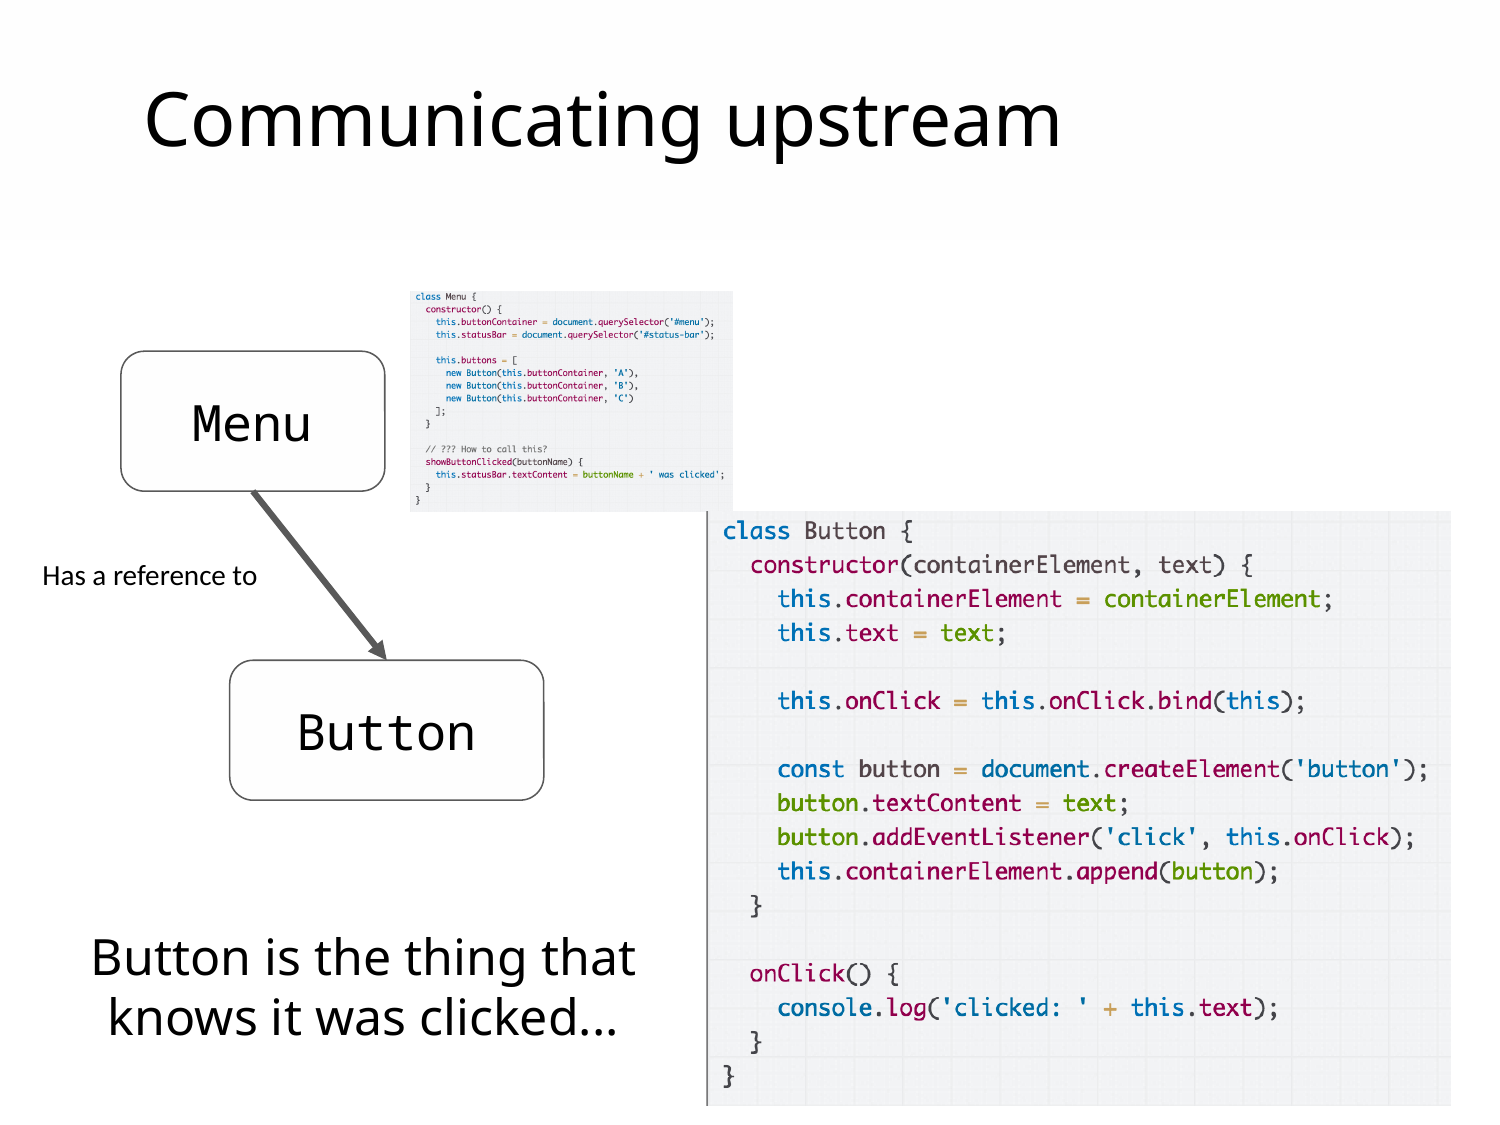

# Communicating upstream
Menu
Has a reference to
Button
Button is the thing that knows it was clicked...